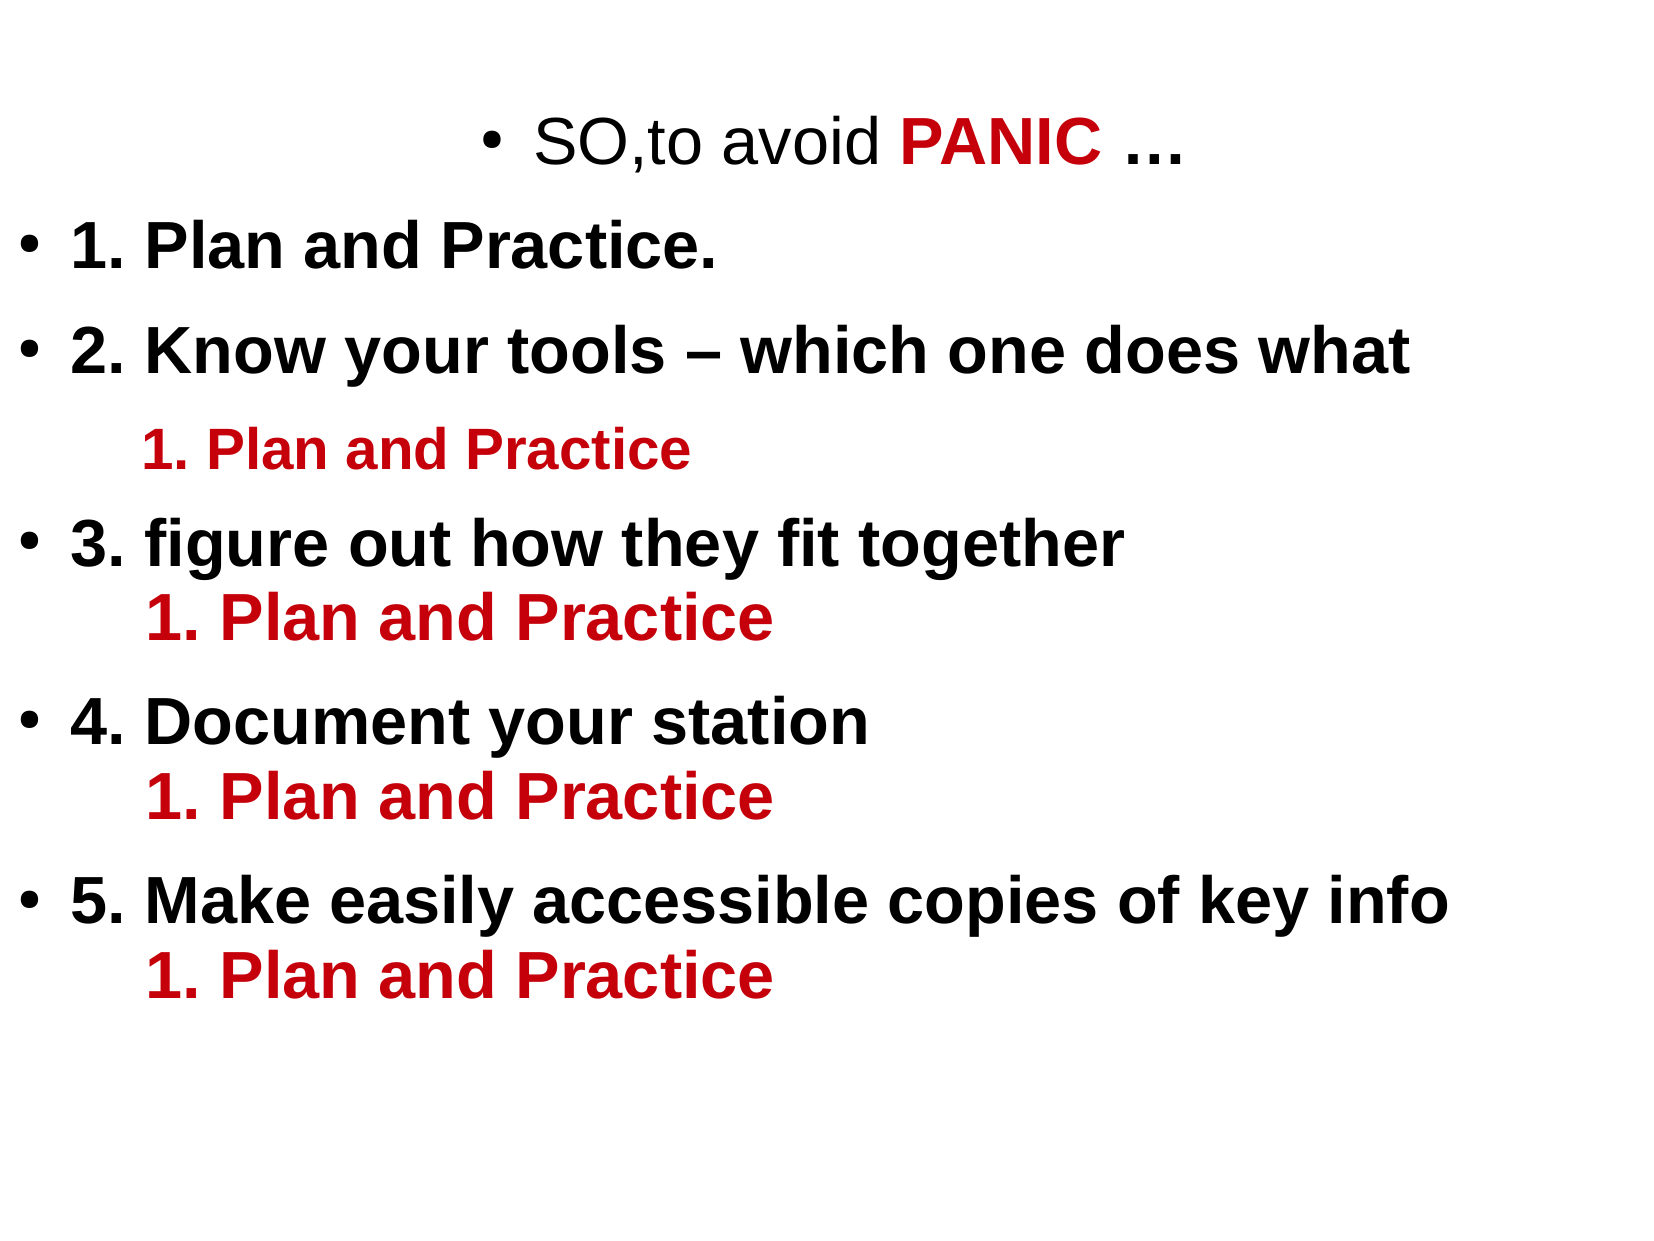

# SO,to avoid PANIC …
1. Plan and Practice.
2. Know your tools – which one does what
1. Plan and Practice
3. figure out how they fit together
	1. Plan and Practice
4. Document your station
	1. Plan and Practice
5. Make easily accessible copies of key info
	1. Plan and Practice